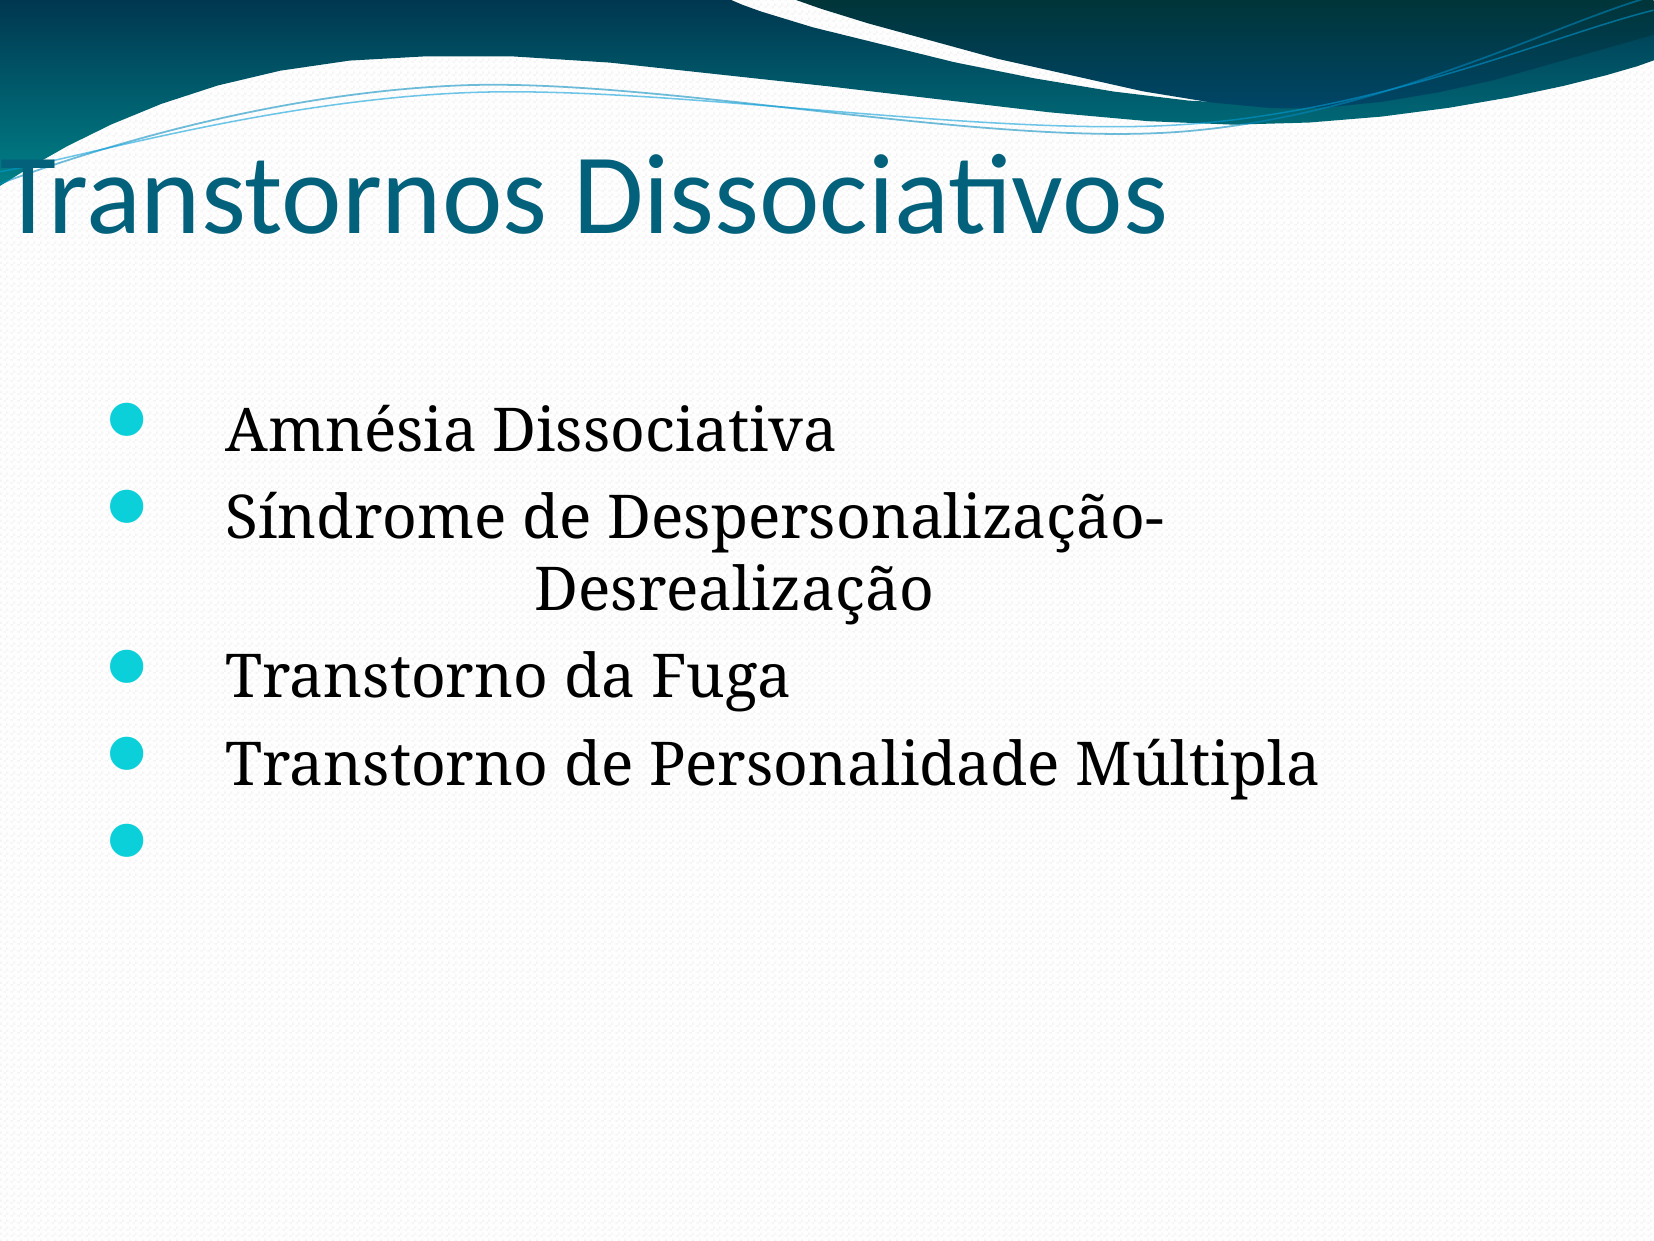

# Transtornos Dissociativos
 Amnésia Dissociativa
 Síndrome de Despersonalização- 	 Desrealização
 Transtorno da Fuga
 Transtorno de Personalidade Múltipla